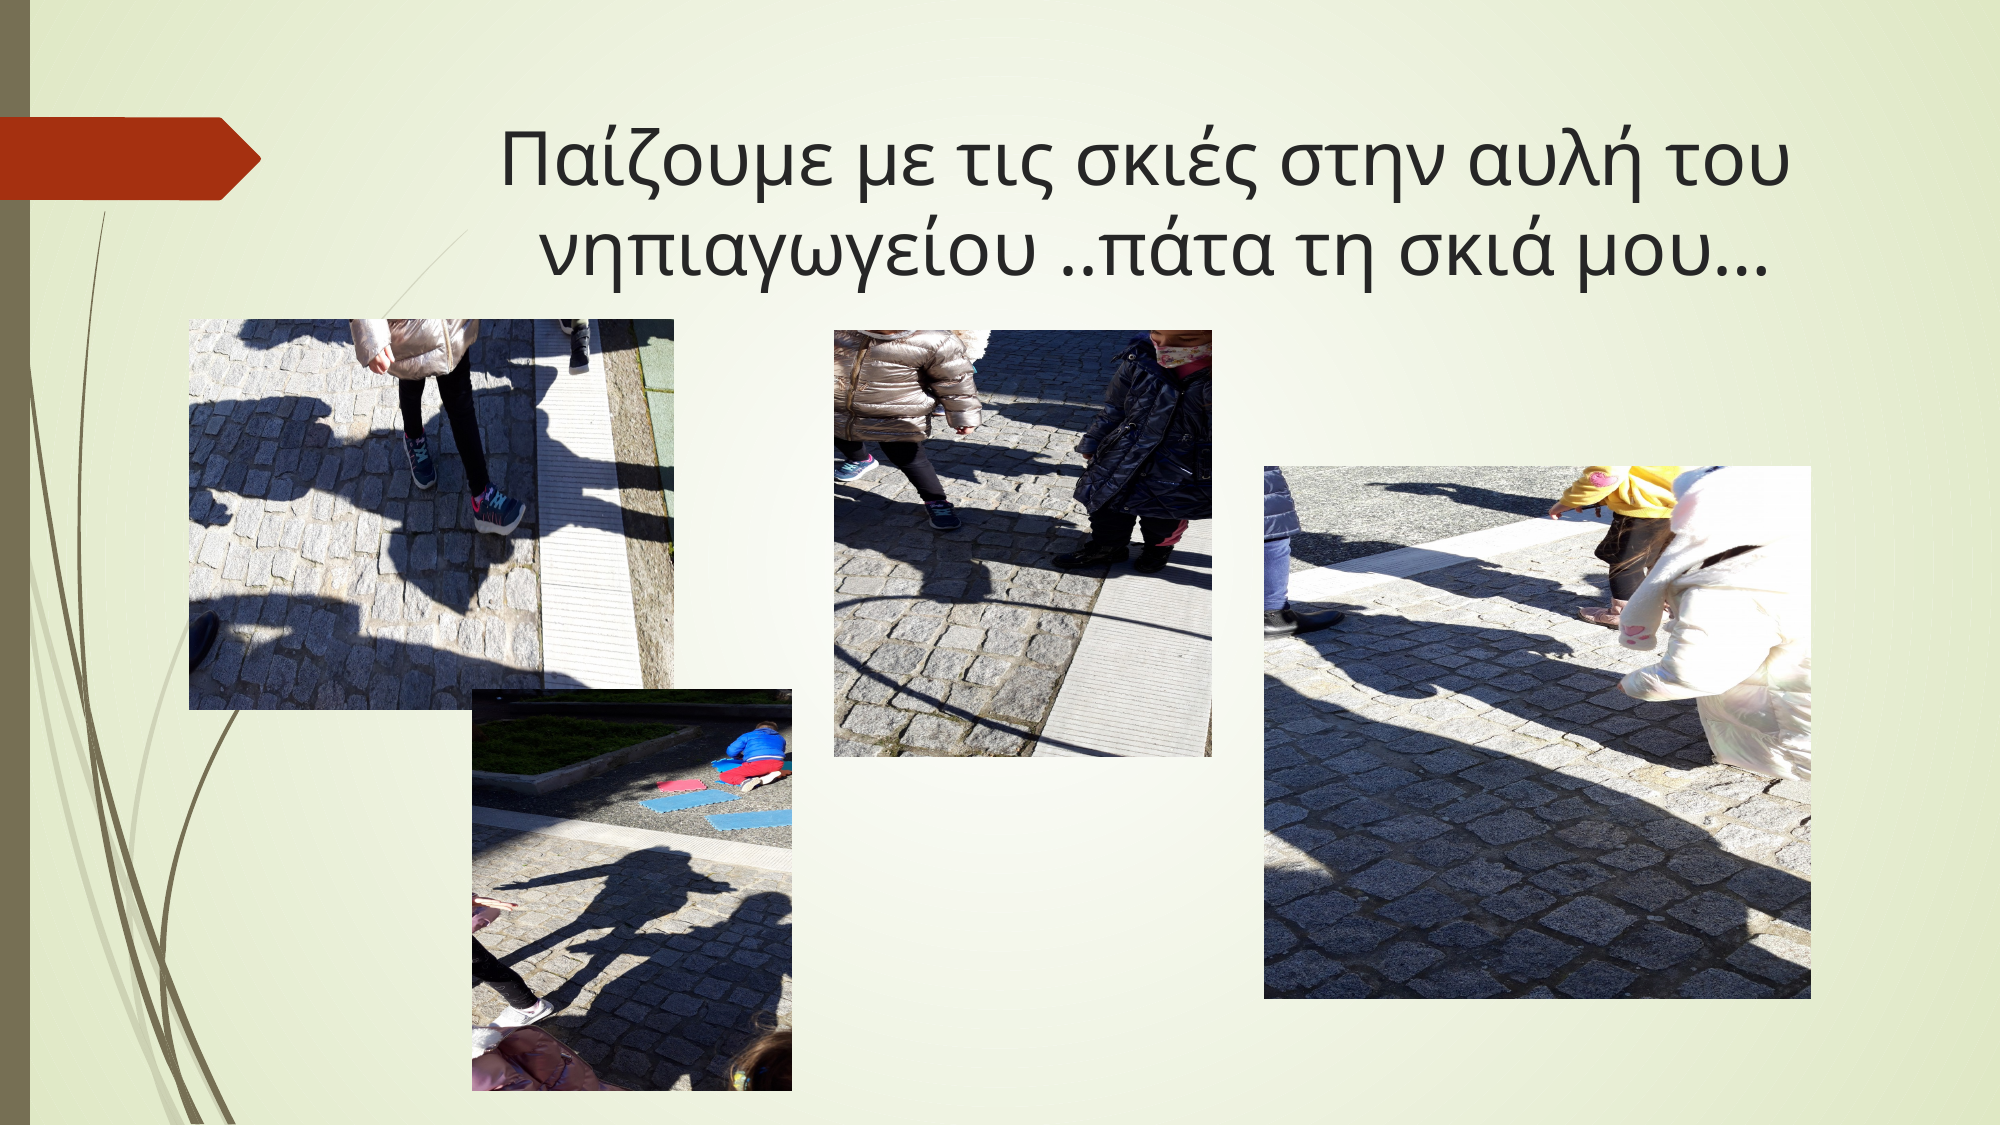

# Παίζουμε με τις σκιές στην αυλή του νηπιαγωγείου ..πάτα τη σκιά μου…